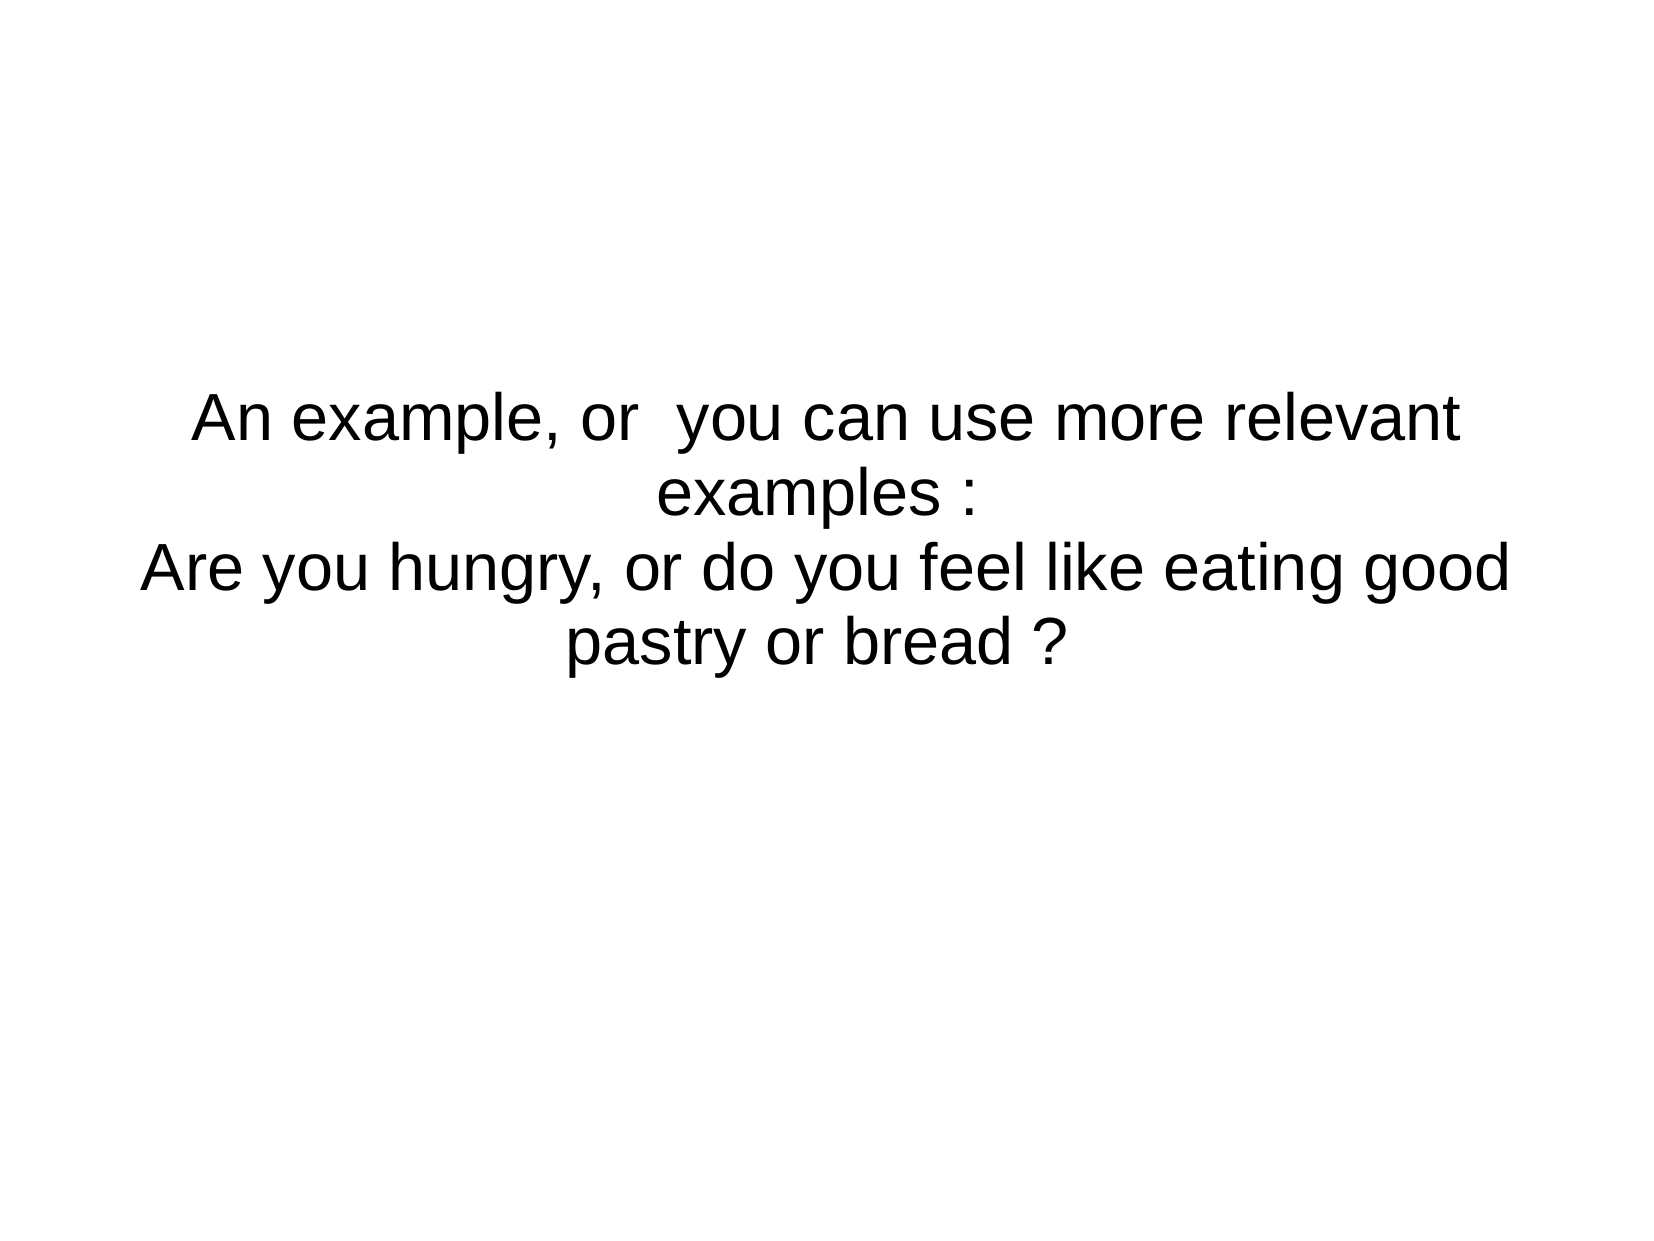

# An example, or you can use more relevant examples :
Are you hungry, or do you feel like eating good pastry or bread ?